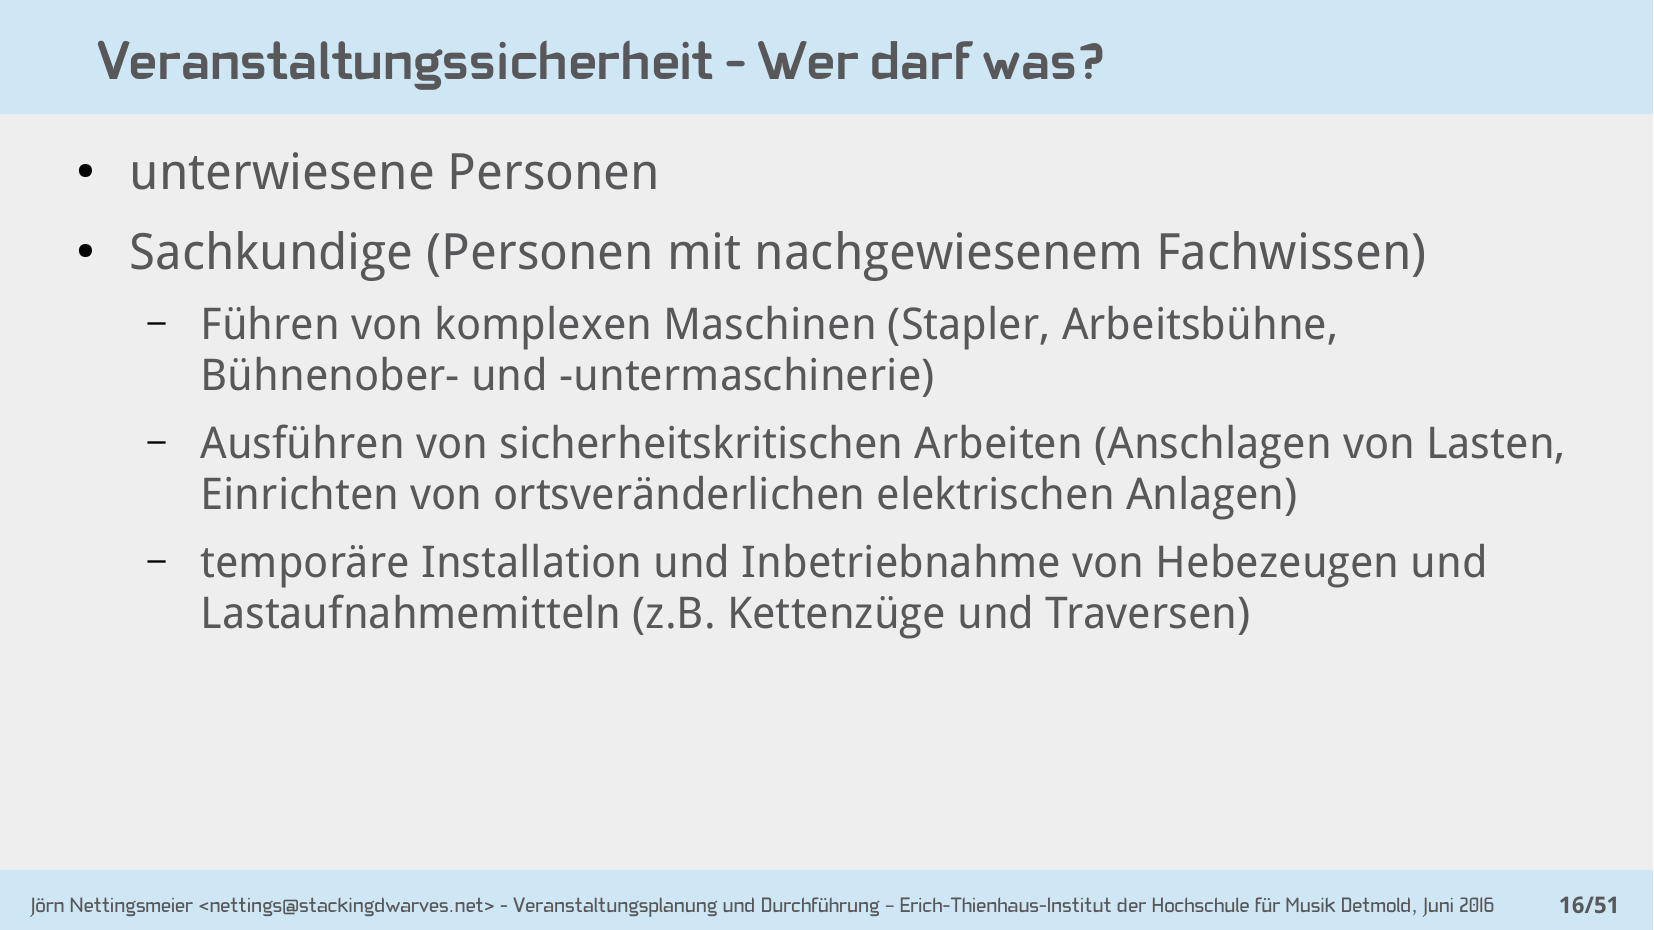

# Veranstaltungssicherheit - Wer darf was?
unterwiesene Personen
Sachkundige (Personen mit nachgewiesenem Fachwissen)
Führen von komplexen Maschinen (Stapler, Arbeitsbühne, Bühnenober- und -untermaschinerie)
Ausführen von sicherheitskritischen Arbeiten (Anschlagen von Lasten, Einrichten von ortsveränderlichen elektrischen Anlagen)
temporäre Installation und Inbetriebnahme von Hebezeugen und Lastaufnahmemitteln (z.B. Kettenzüge und Traversen)